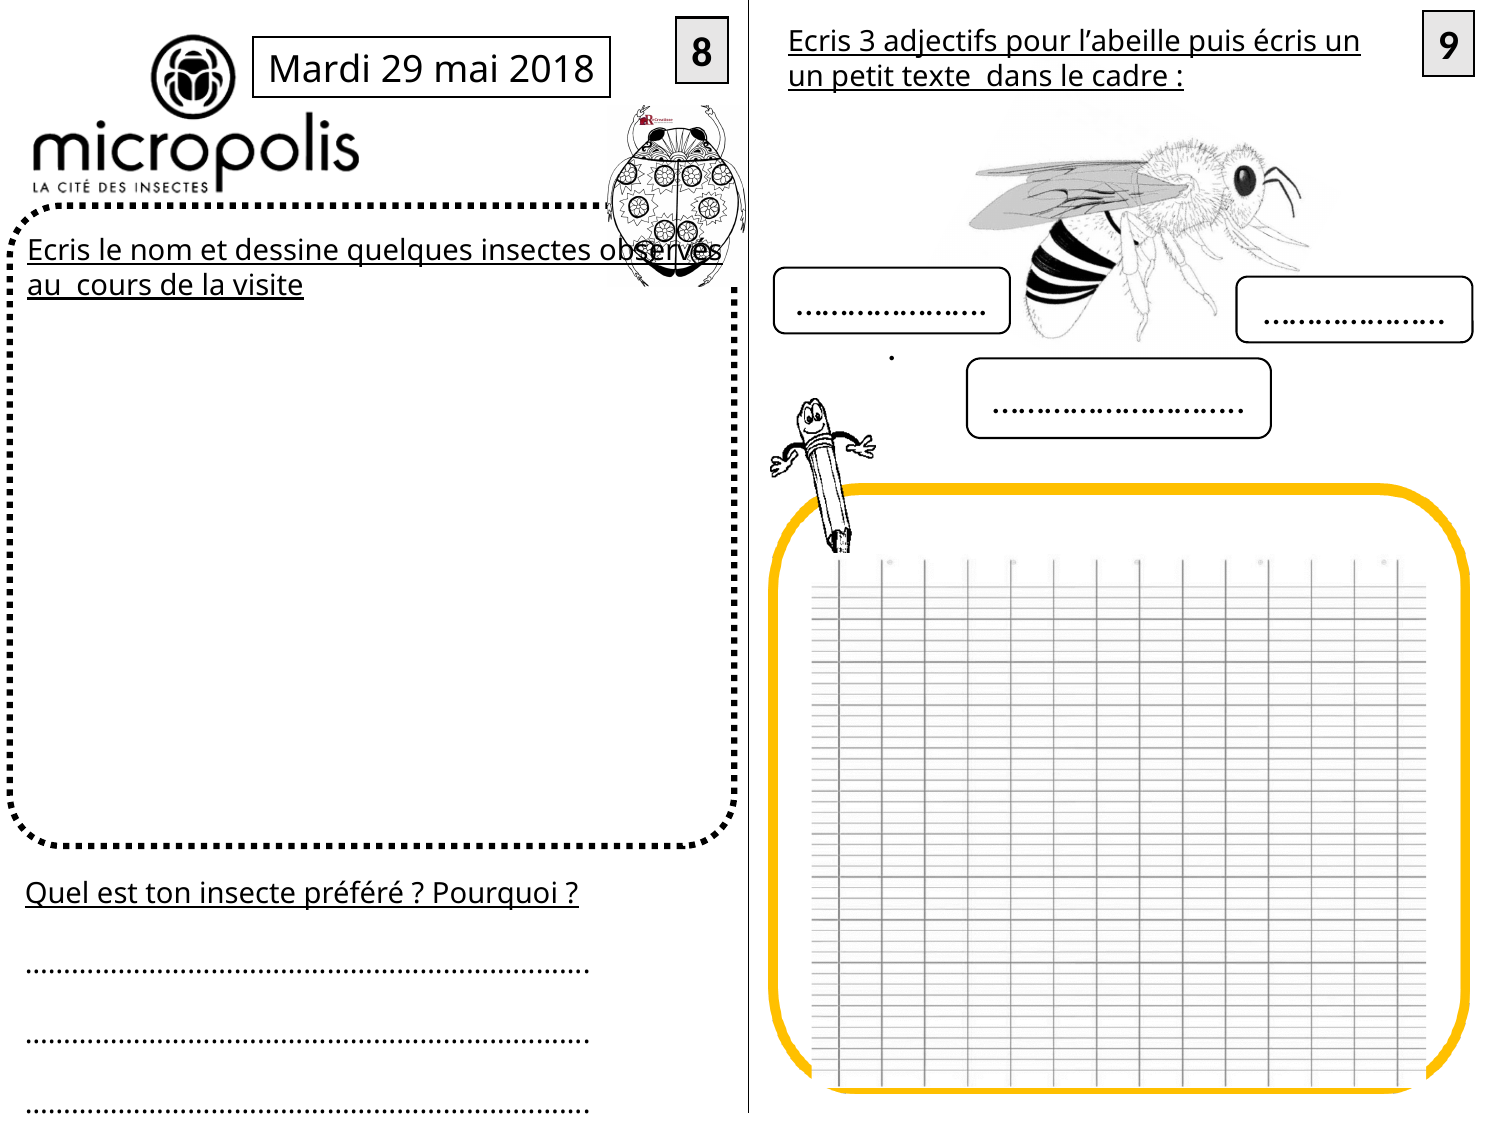

9
Ecris 3 adjectifs pour l’abeille puis écris un
un petit texte dans le cadre :
8
Mardi 29 mai 2018
Ecris le nom et dessine quelques insectes observés au cours de la visite
…………………..
…………………
………………………..
Quel est ton insecte préféré ? Pourquoi ?
……………………………………………………………….
……………………………………………………………….
……………………………………………………………….